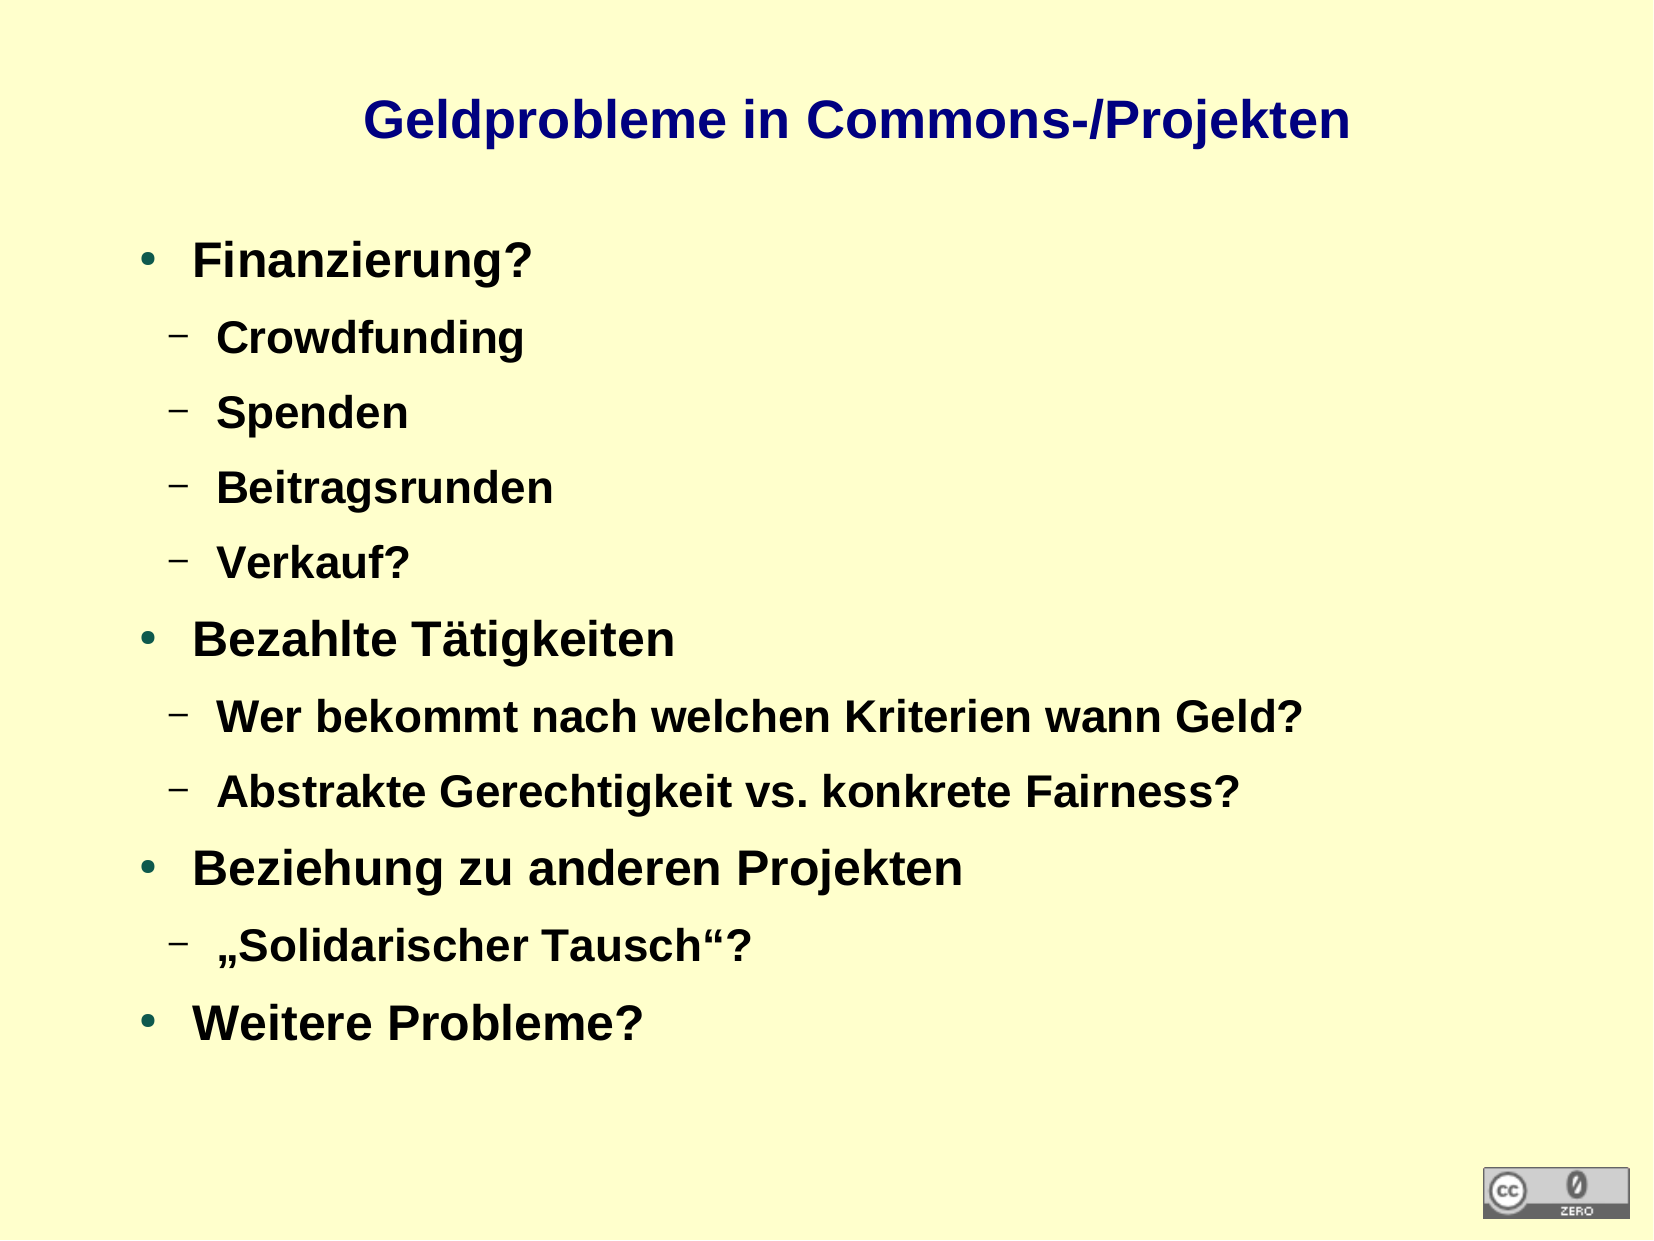

# Geldprobleme in Commons-/Projekten
Finanzierung?
Crowdfunding
Spenden
Beitragsrunden
Verkauf?
Bezahlte Tätigkeiten
Wer bekommt nach welchen Kriterien wann Geld?
Abstrakte Gerechtigkeit vs. konkrete Fairness?
Beziehung zu anderen Projekten
„Solidarischer Tausch“?
Weitere Probleme?